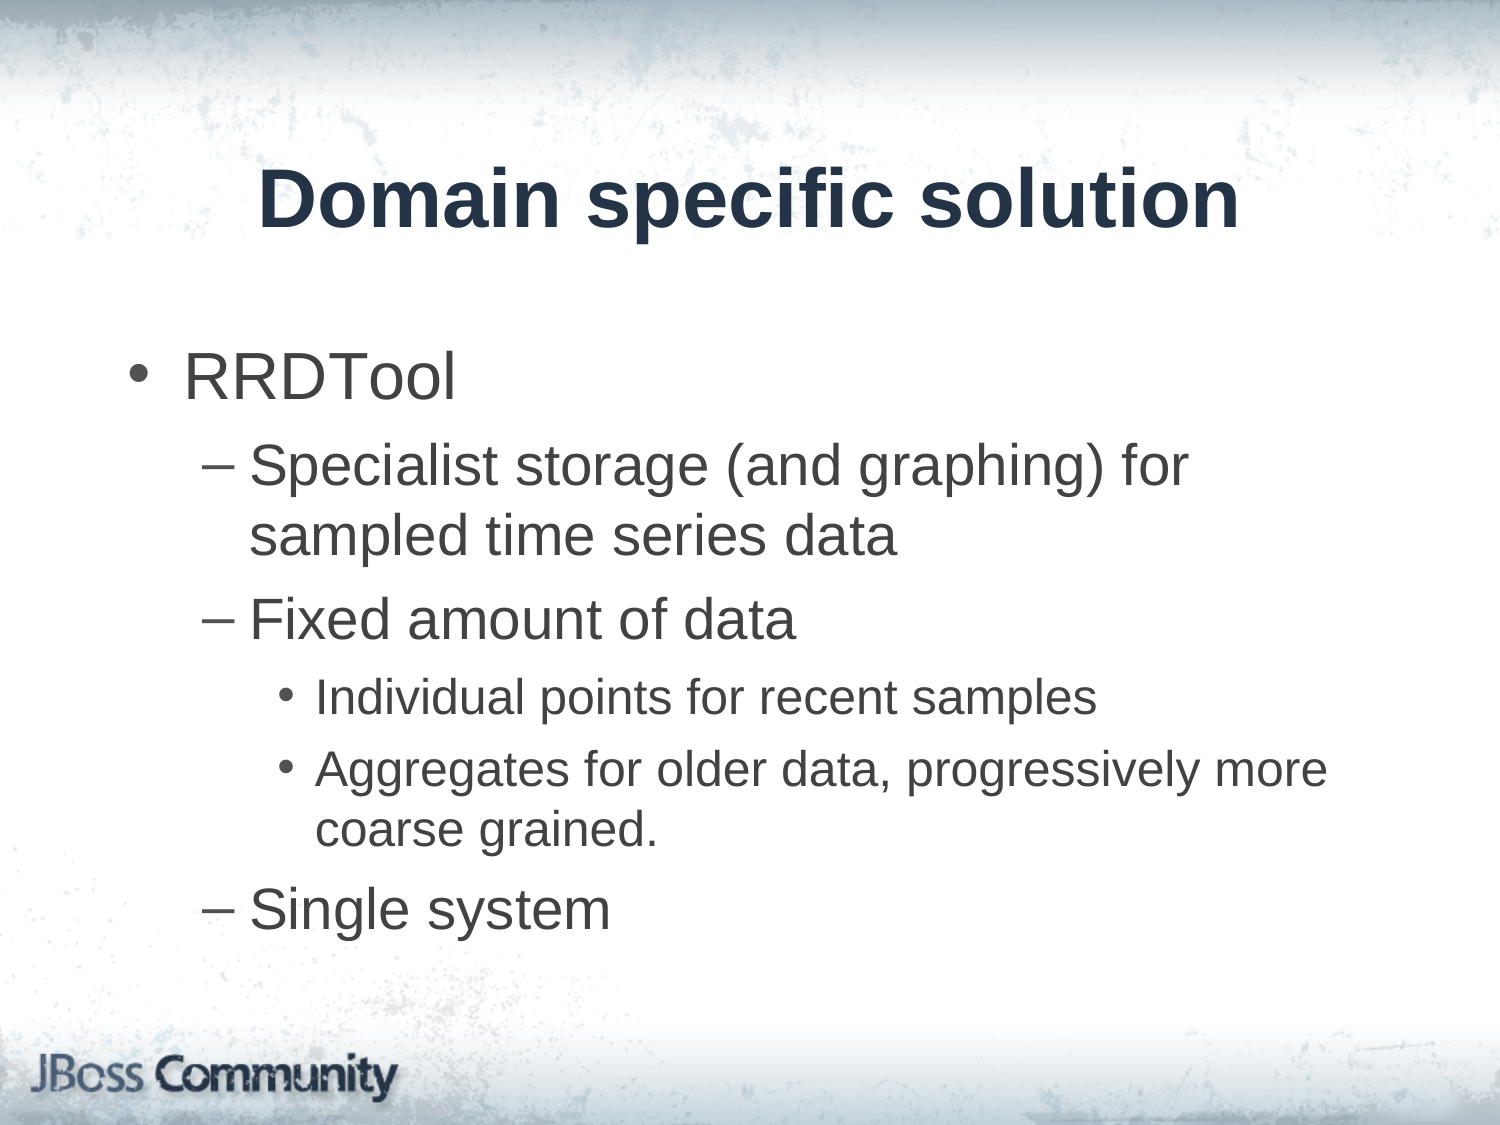

# Domain specific solution
RRDTool
Specialist storage (and graphing) for sampled time series data
Fixed amount of data
Individual points for recent samples
Aggregates for older data, progressively more coarse grained.
Single system